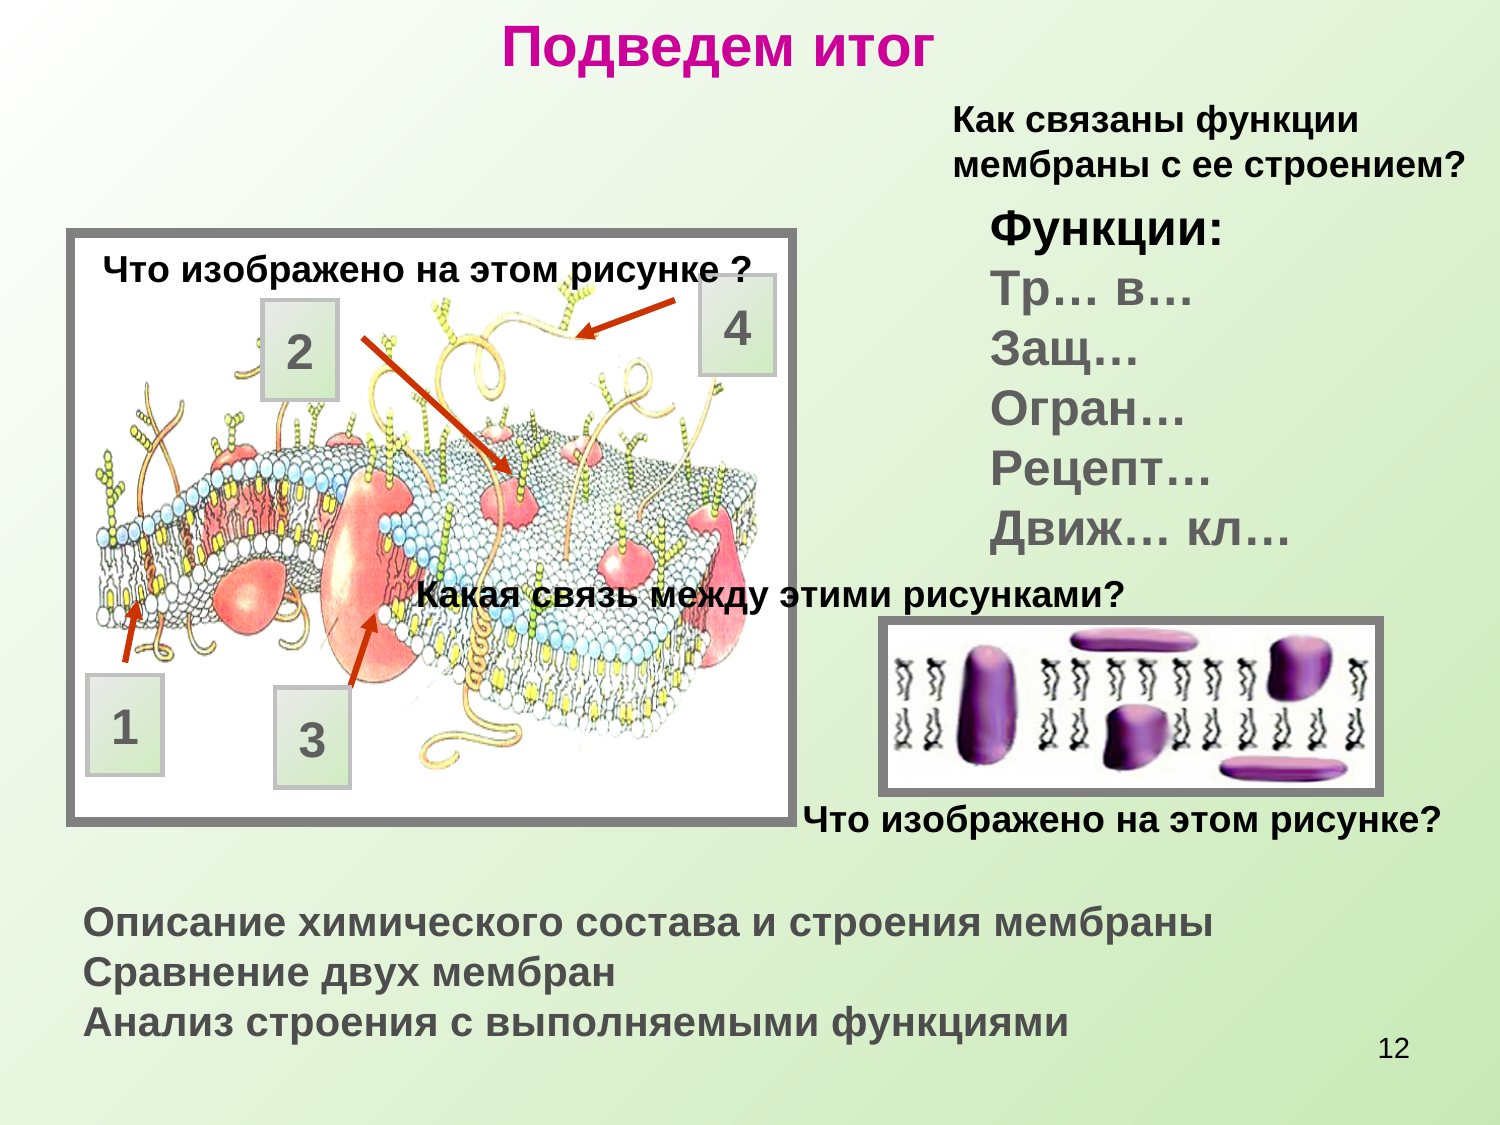

Подведем итог
Как связаны функции
мембраны с ее строением?
Функции:
Тр… в…
Защ…
Огран…
Рецепт…
Движ… кл…
Что изображено на этом рисунке ?
4
2
Какая связь между этими рисунками?
1
3
Что изображено на этом рисунке?
Описание химического состава и строения мембраны
Сравнение двух мембран
Анализ строения с выполняемыми функциями
12